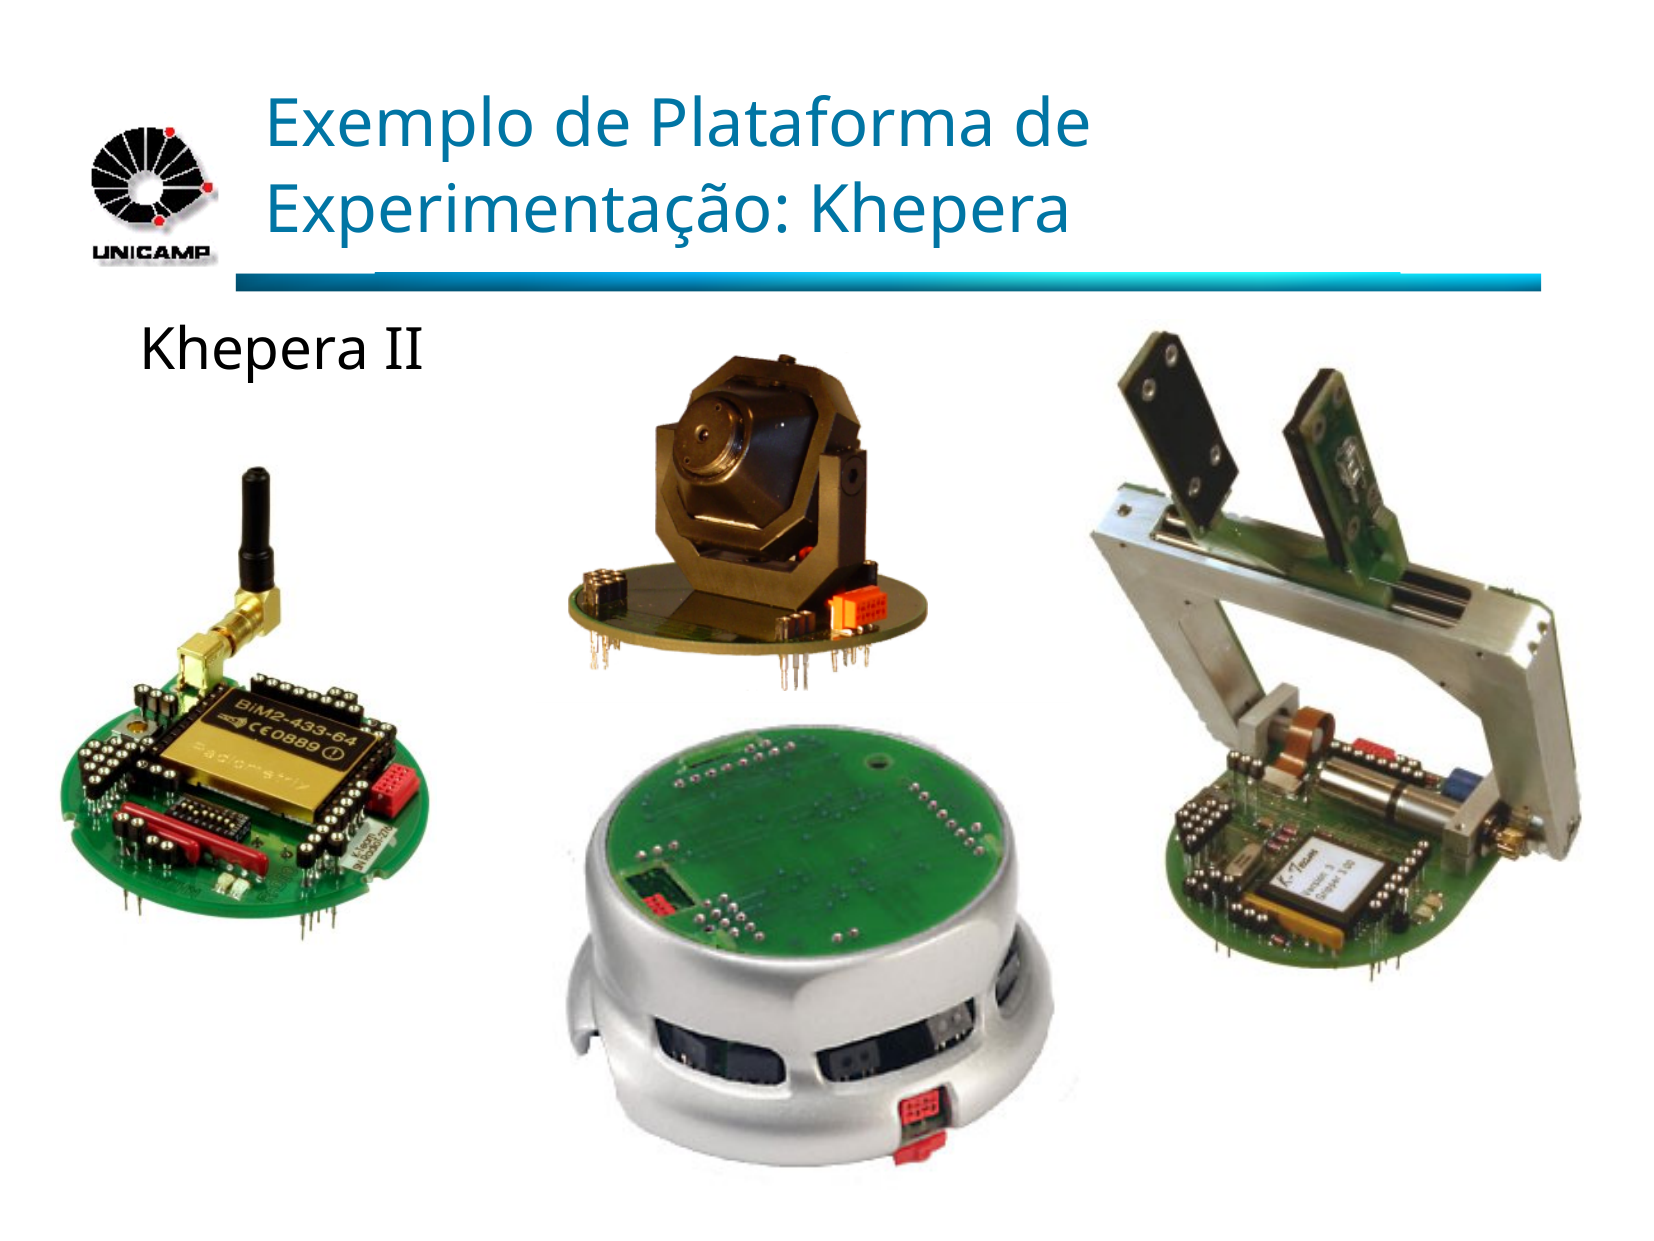

# Exemplo de Plataforma de Experimentação: Khepera
Khepera II